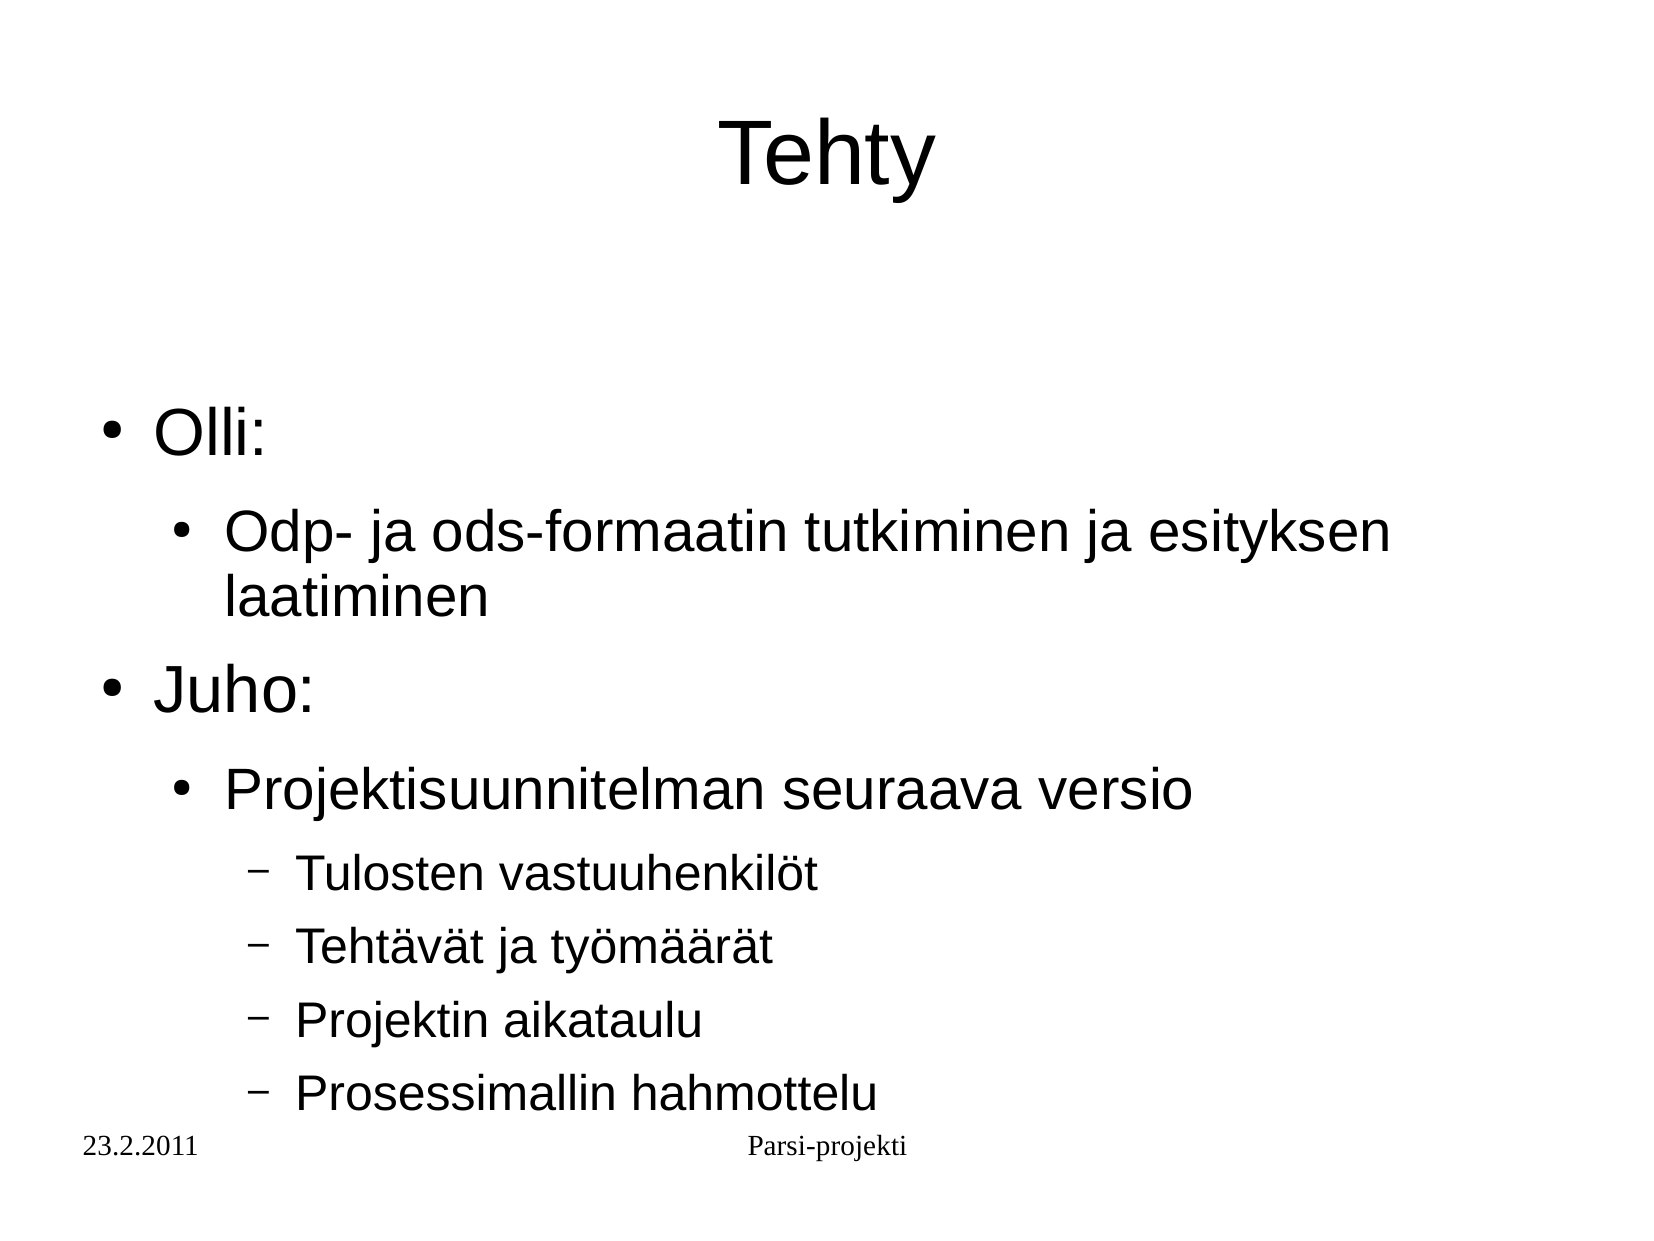

# Tehty
Olli:
Odp- ja ods-formaatin tutkiminen ja esityksen laatiminen
Juho:
Projektisuunnitelman seuraava versio
Tulosten vastuuhenkilöt
Tehtävät ja työmäärät
Projektin aikataulu
Prosessimallin hahmottelu
23.2.2011
Parsi-projekti